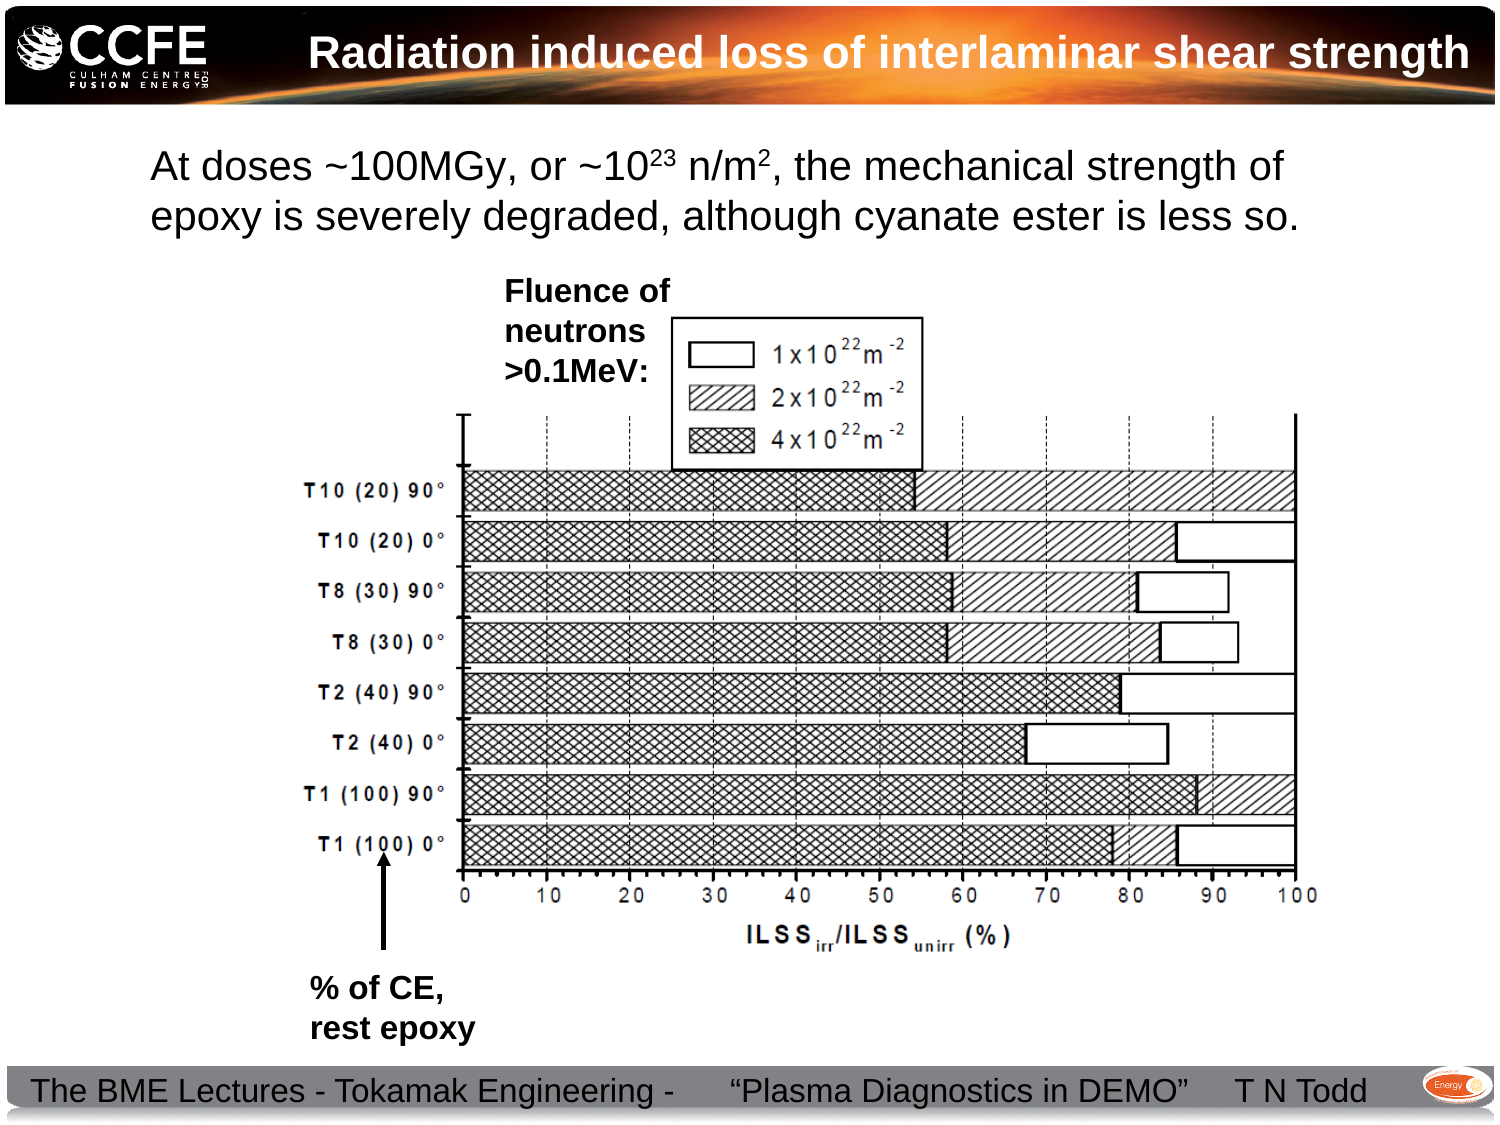

Radiation induced loss of interlaminar shear strength
At doses ~100MGy, or ~1023 n/m2, the mechanical strength of epoxy is severely degraded, although cyanate ester is less so.
Fluence of neutrons >0.1MeV:
% of CE,
rest epoxy